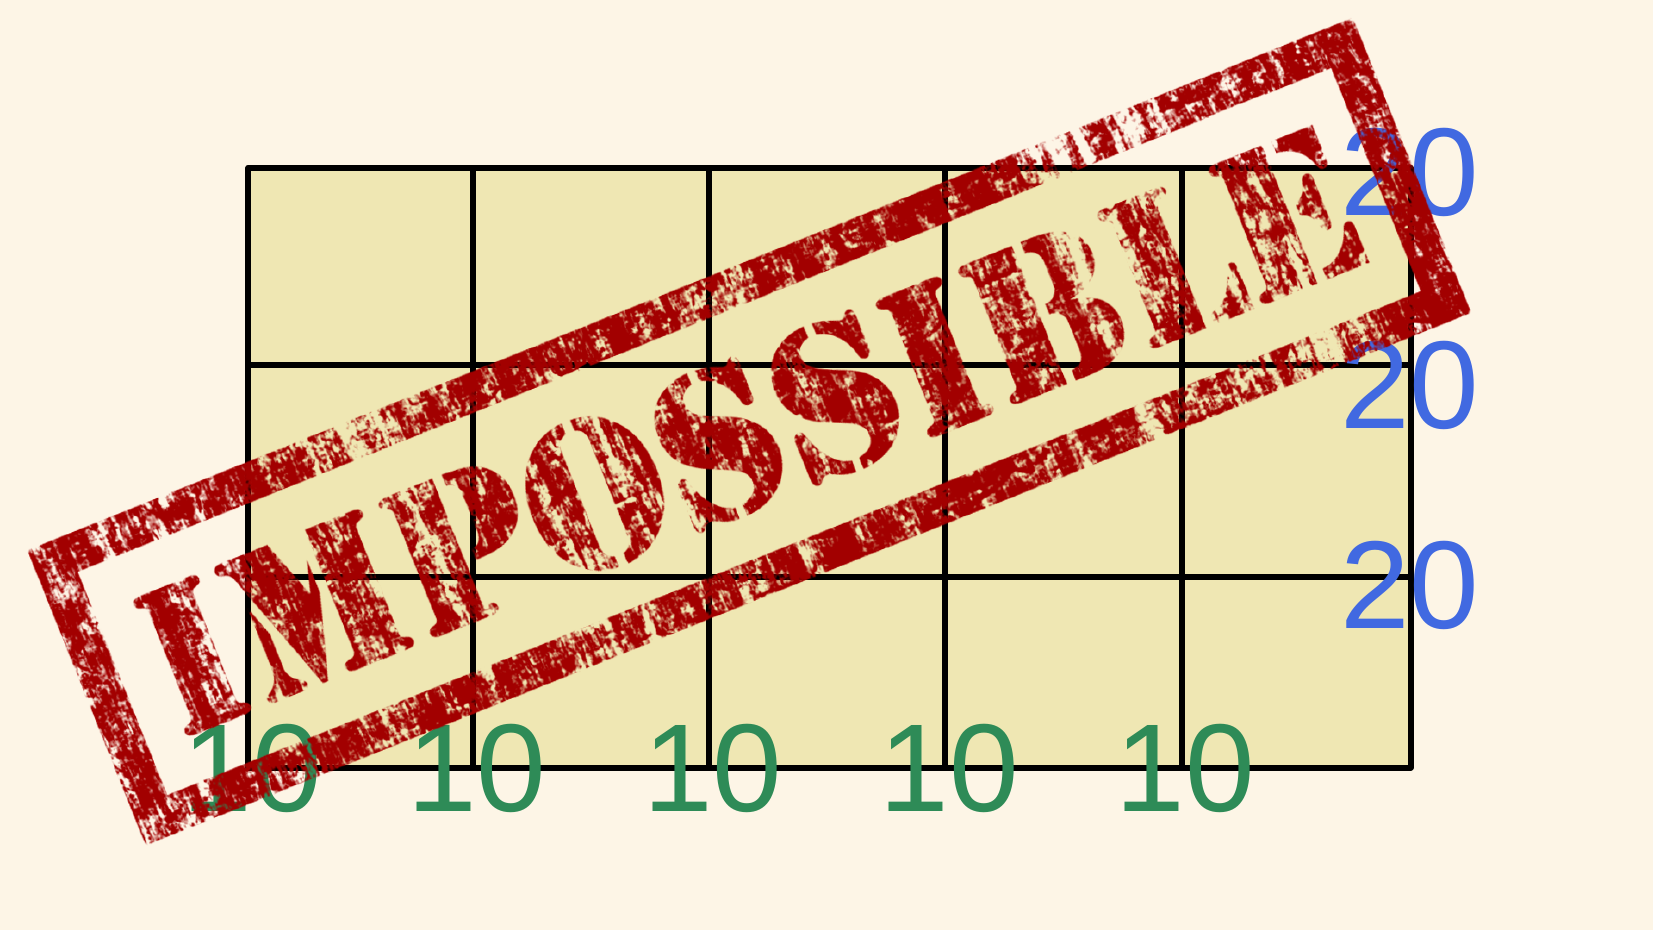

20
20
20
10
10
10
10
10